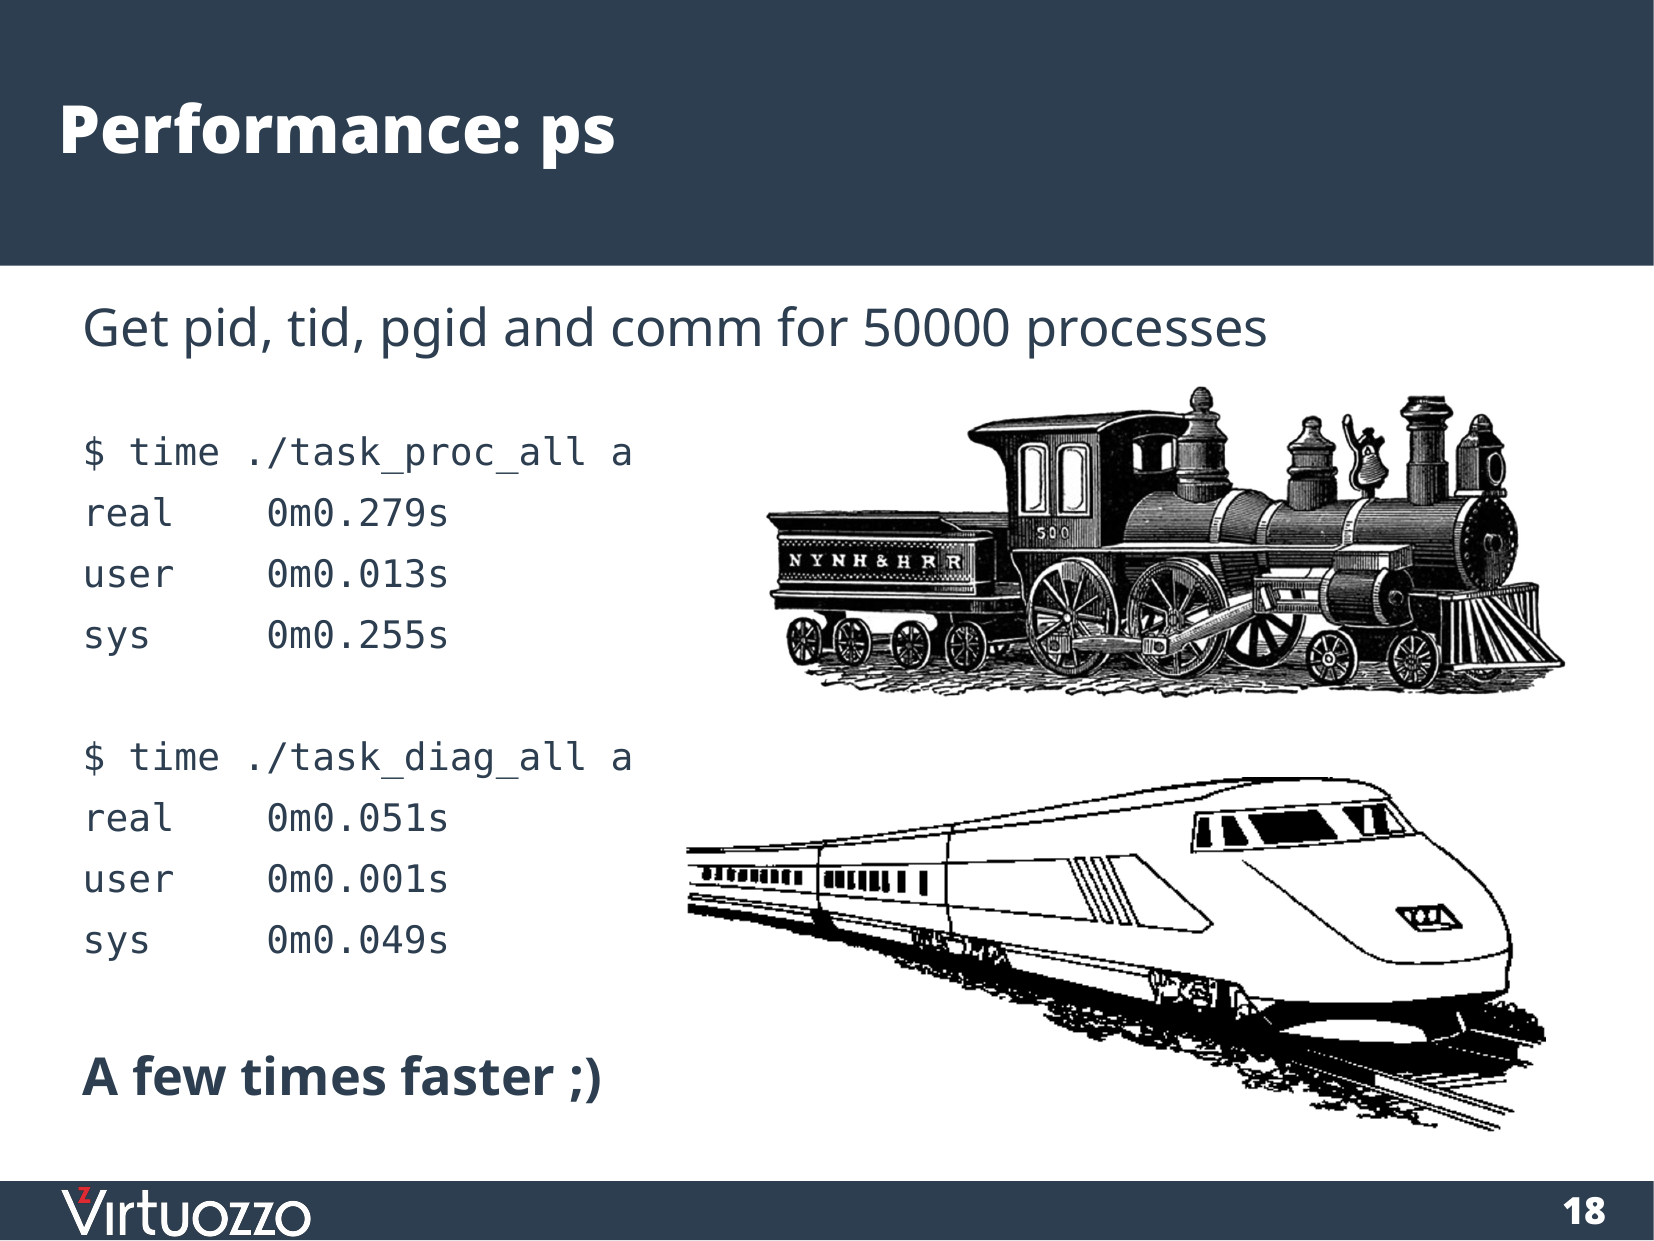

# Performance: ps
Get pid, tid, pgid and comm for 50000 processes
$ time ./task_proc_all a
real 0m0.279s
user 0m0.013s
sys 0m0.255s
$ time ./task_diag_all a
real 0m0.051s
user 0m0.001s
sys 0m0.049s
A few times faster ;)
18